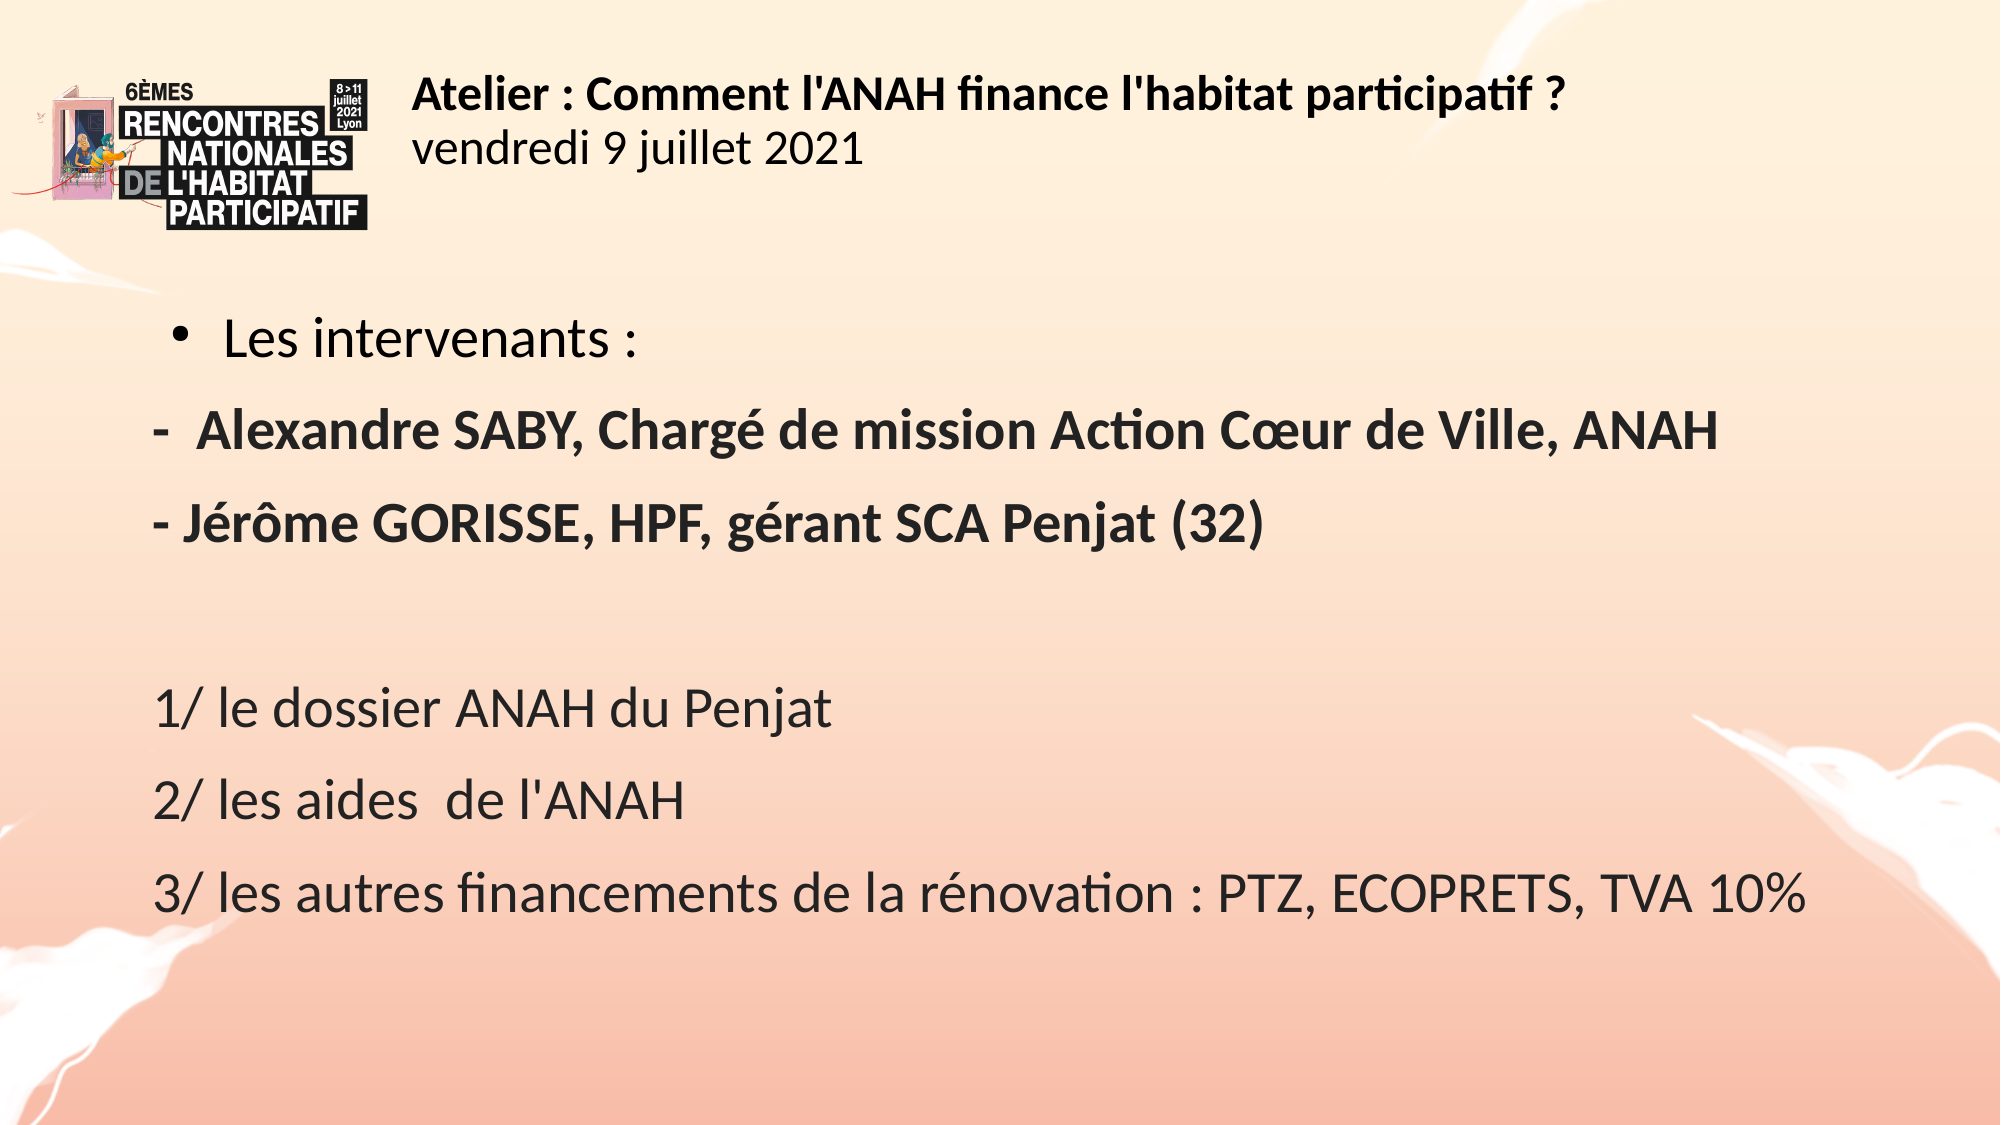

# Atelier : Comment l'ANAH finance l'habitat participatif ? vendredi 9 juillet 2021
Les intervenants :
- Alexandre SABY, Chargé de mission Action Cœur de Ville, ANAH
- Jérôme GORISSE, HPF, gérant SCA Penjat (32)
1/ le dossier ANAH du Penjat
2/ les aides de l'ANAH
3/ les autres financements de la rénovation : PTZ, ECOPRETS, TVA 10%